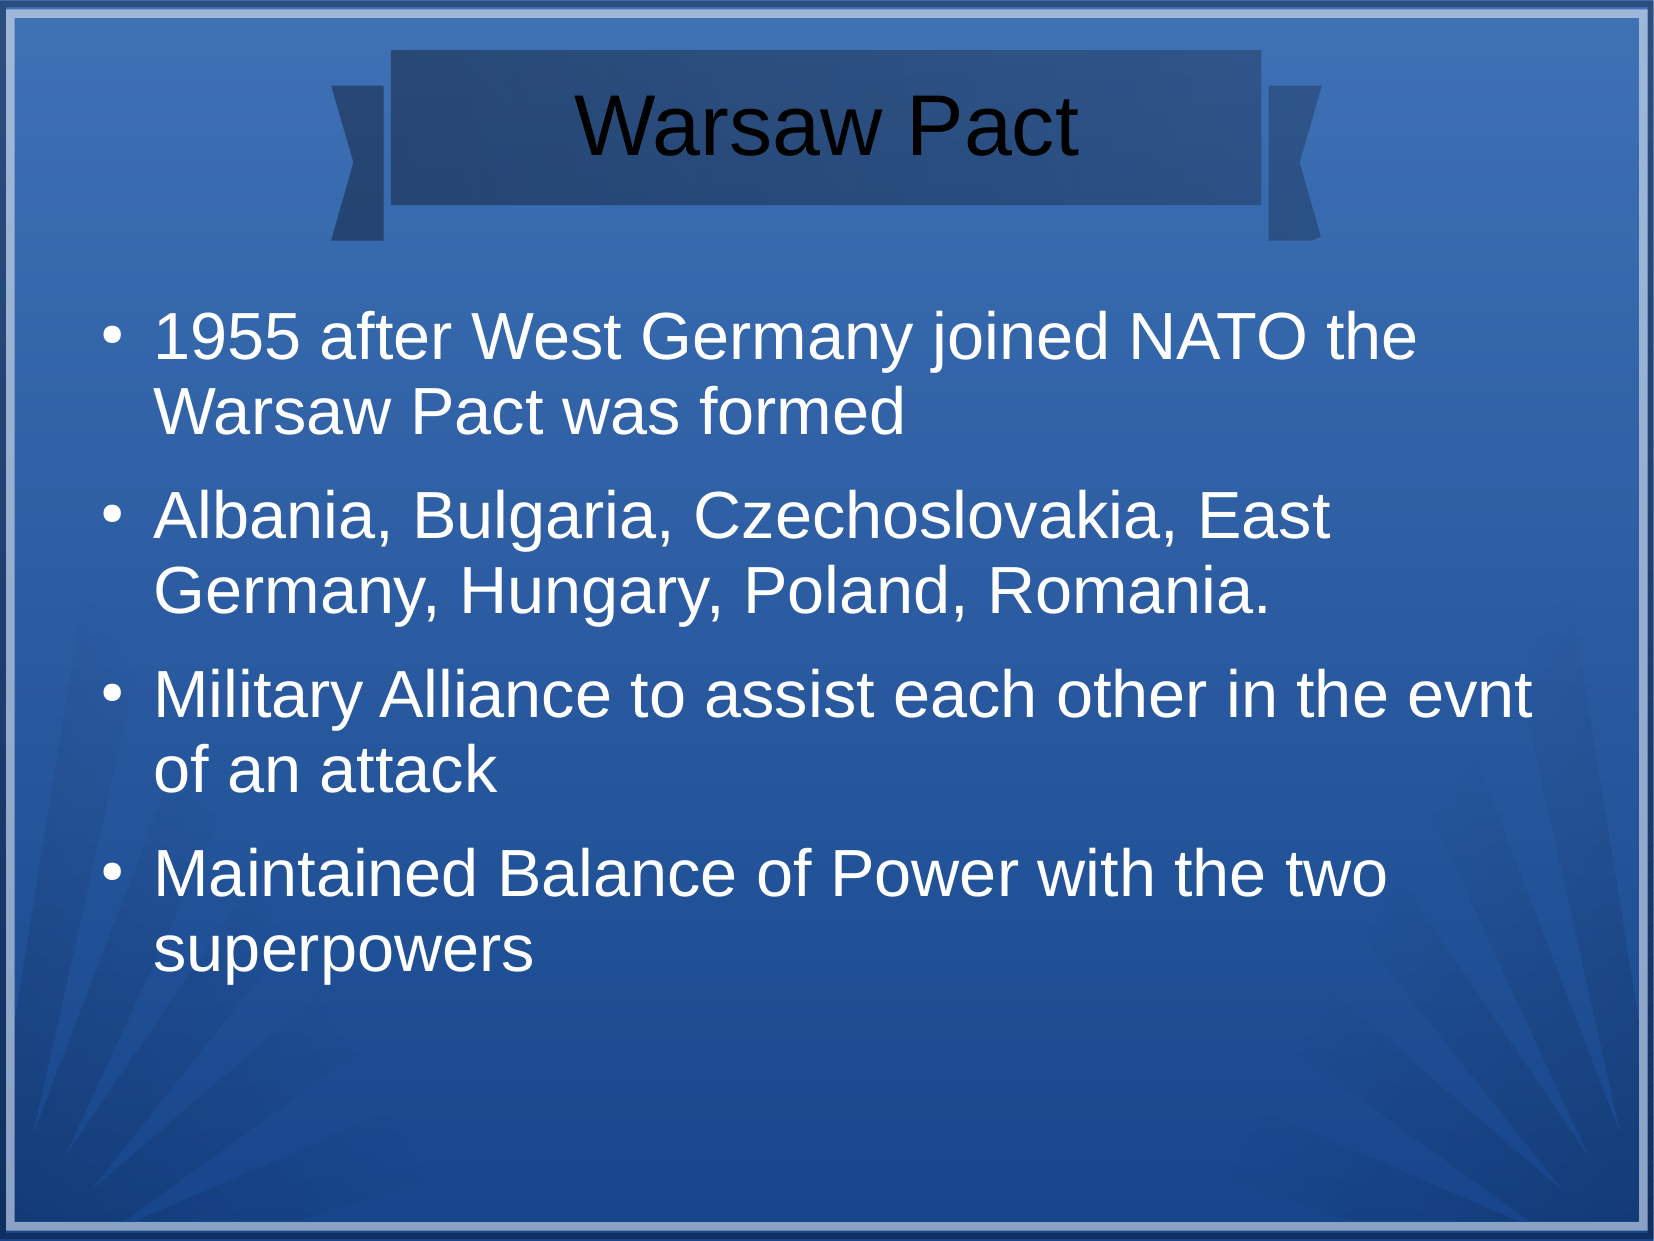

# Warsaw Pact
1955 after West Germany joined NATO the Warsaw Pact was formed
Albania, Bulgaria, Czechoslovakia, East Germany, Hungary, Poland, Romania.
Military Alliance to assist each other in the evnt of an attack
Maintained Balance of Power with the two superpowers